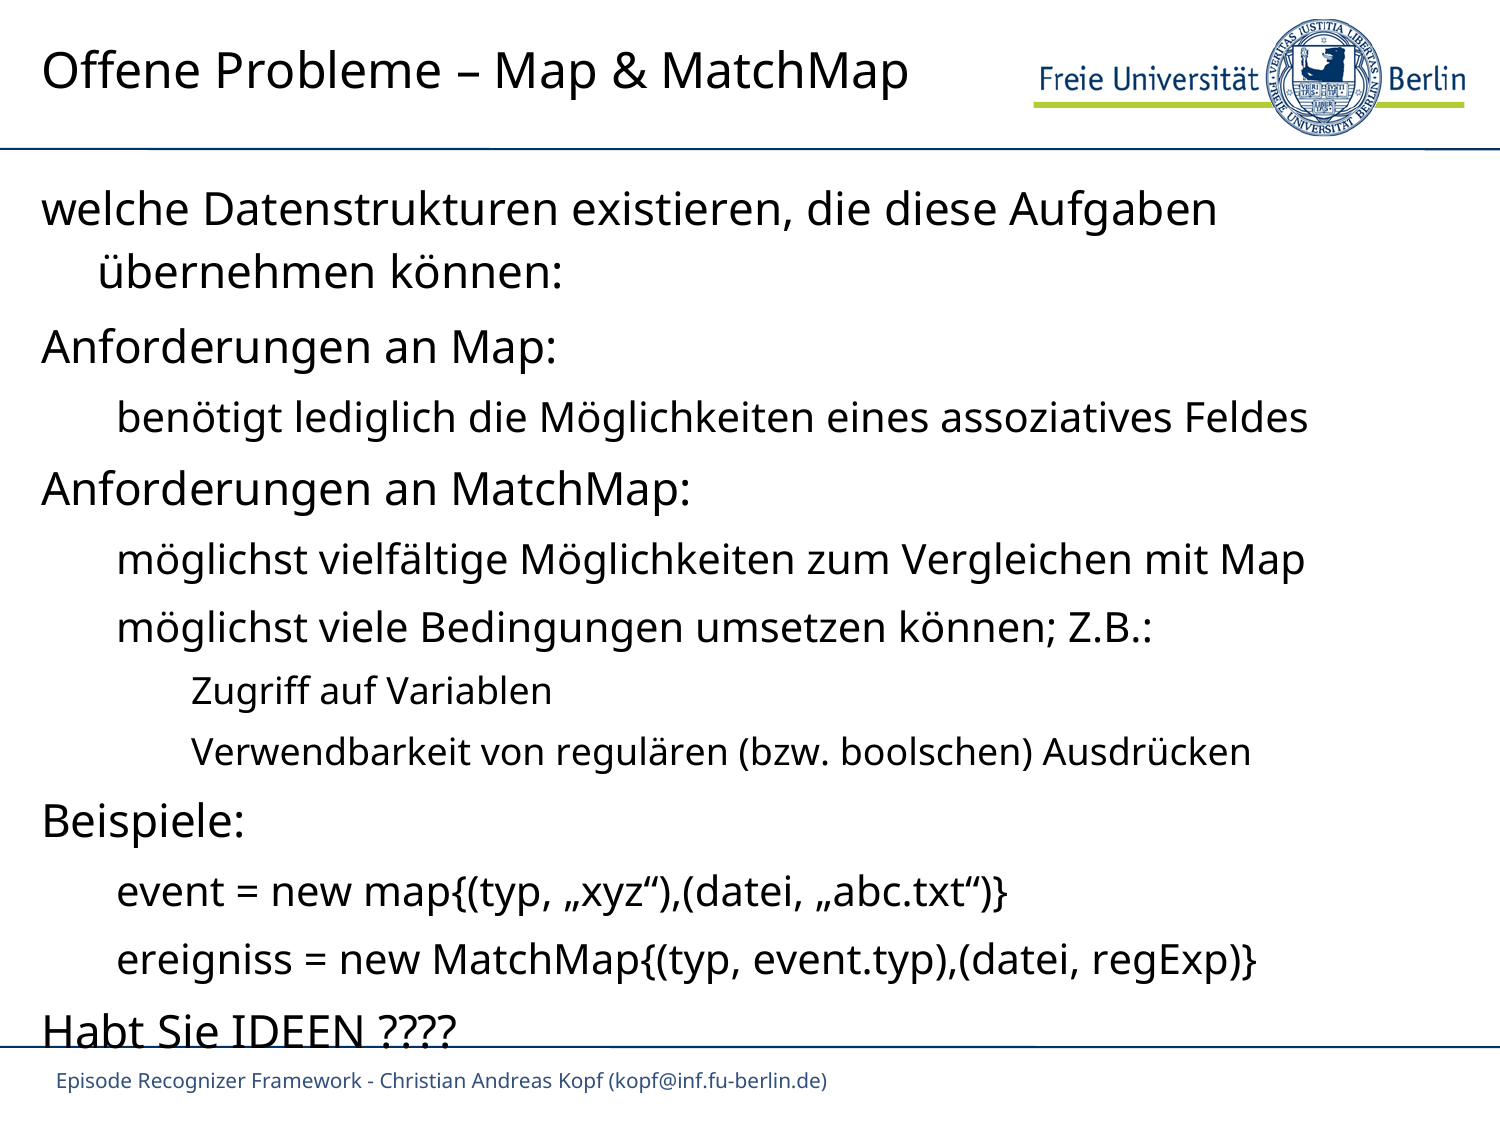

# Offene Probleme – Map & MatchMap
welche Datenstrukturen existieren, die diese Aufgaben übernehmen können:
Anforderungen an Map:
benötigt lediglich die Möglichkeiten eines assoziatives Feldes
Anforderungen an MatchMap:
möglichst vielfältige Möglichkeiten zum Vergleichen mit Map
möglichst viele Bedingungen umsetzen können; Z.B.:
Zugriff auf Variablen
Verwendbarkeit von regulären (bzw. boolschen) Ausdrücken
Beispiele:
event = new map{(typ, „xyz“),(datei, „abc.txt“)}
ereigniss = new MatchMap{(typ, event.typ),(datei, regExp)}
Habt Sie IDEEN ????
Episode Recognizer Framework - Christian Andreas Kopf (kopf@inf.fu-berlin.de)